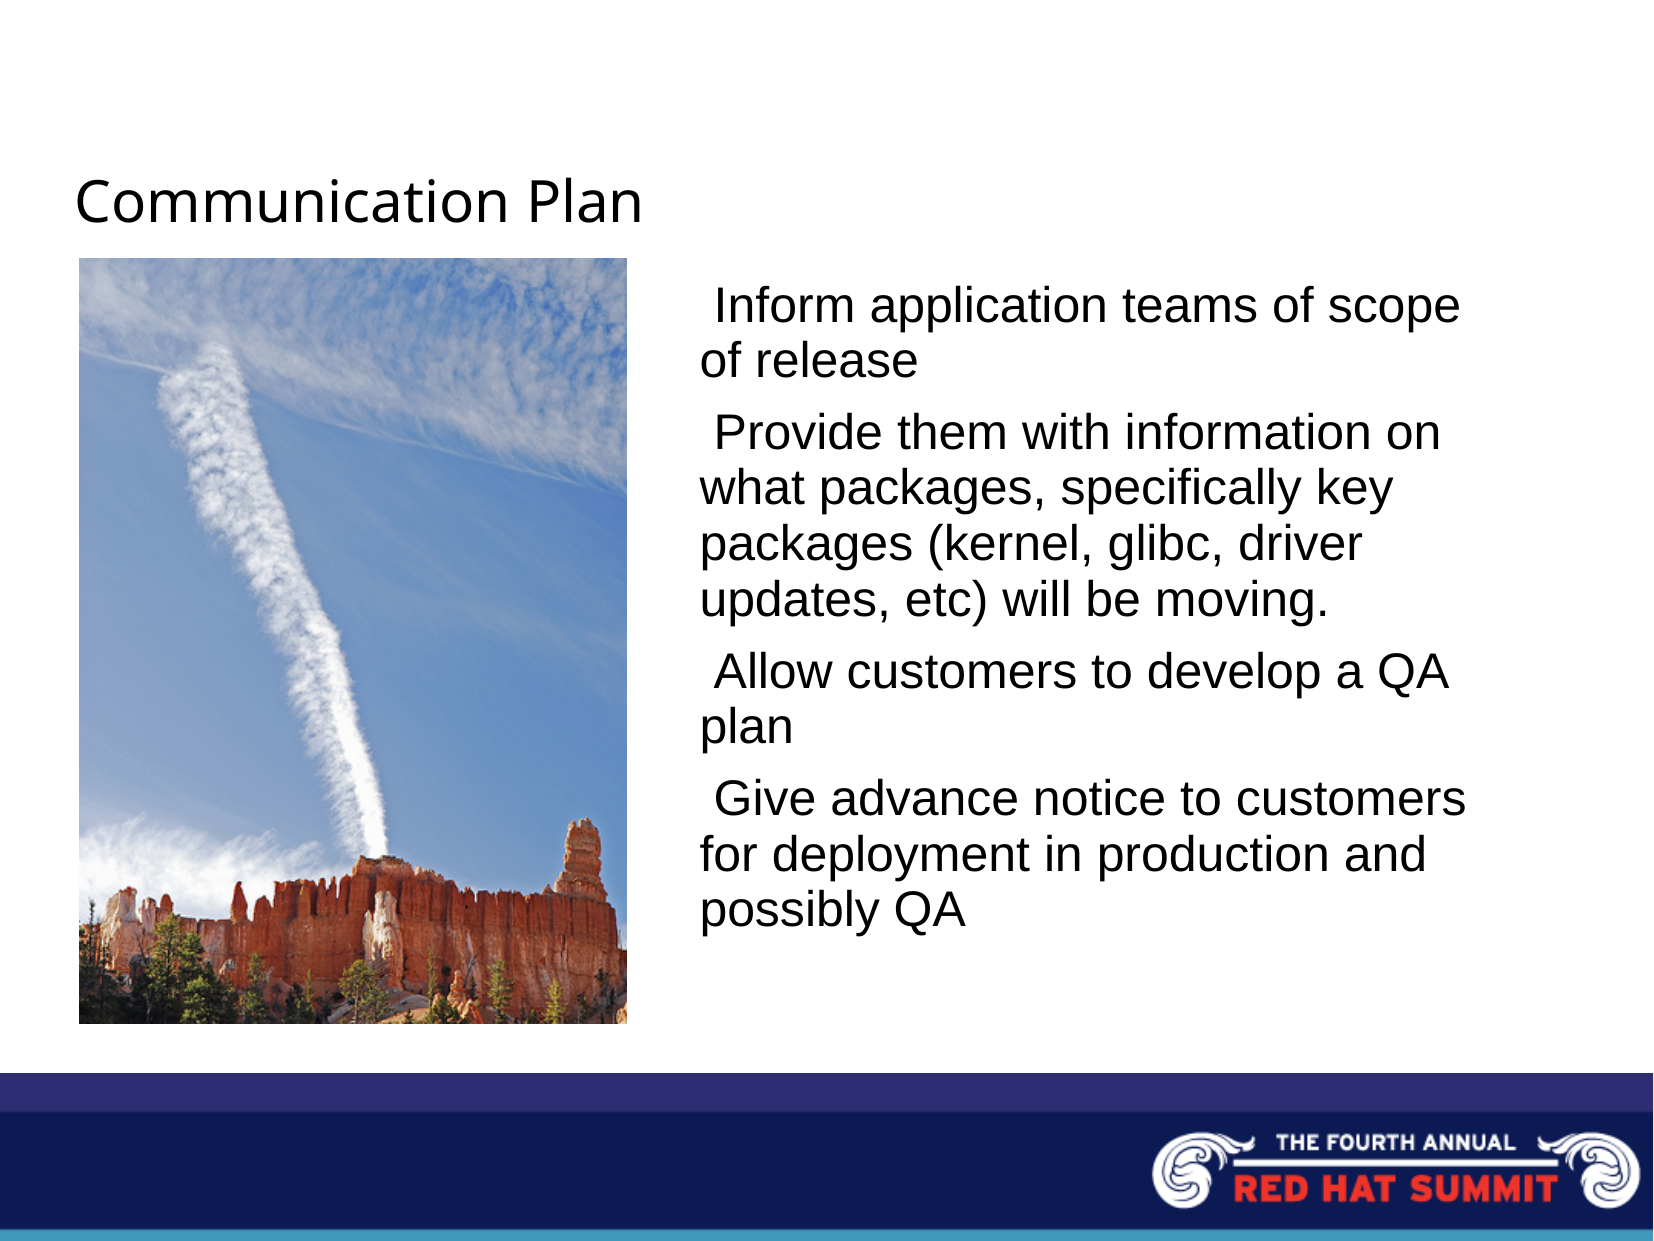

# Communication Plan
 Inform application teams of scope of release
 Provide them with information on what packages, specifically key packages (kernel, glibc, driver updates, etc) will be moving.
 Allow customers to develop a QA plan
 Give advance notice to customers for deployment in production and possibly QA